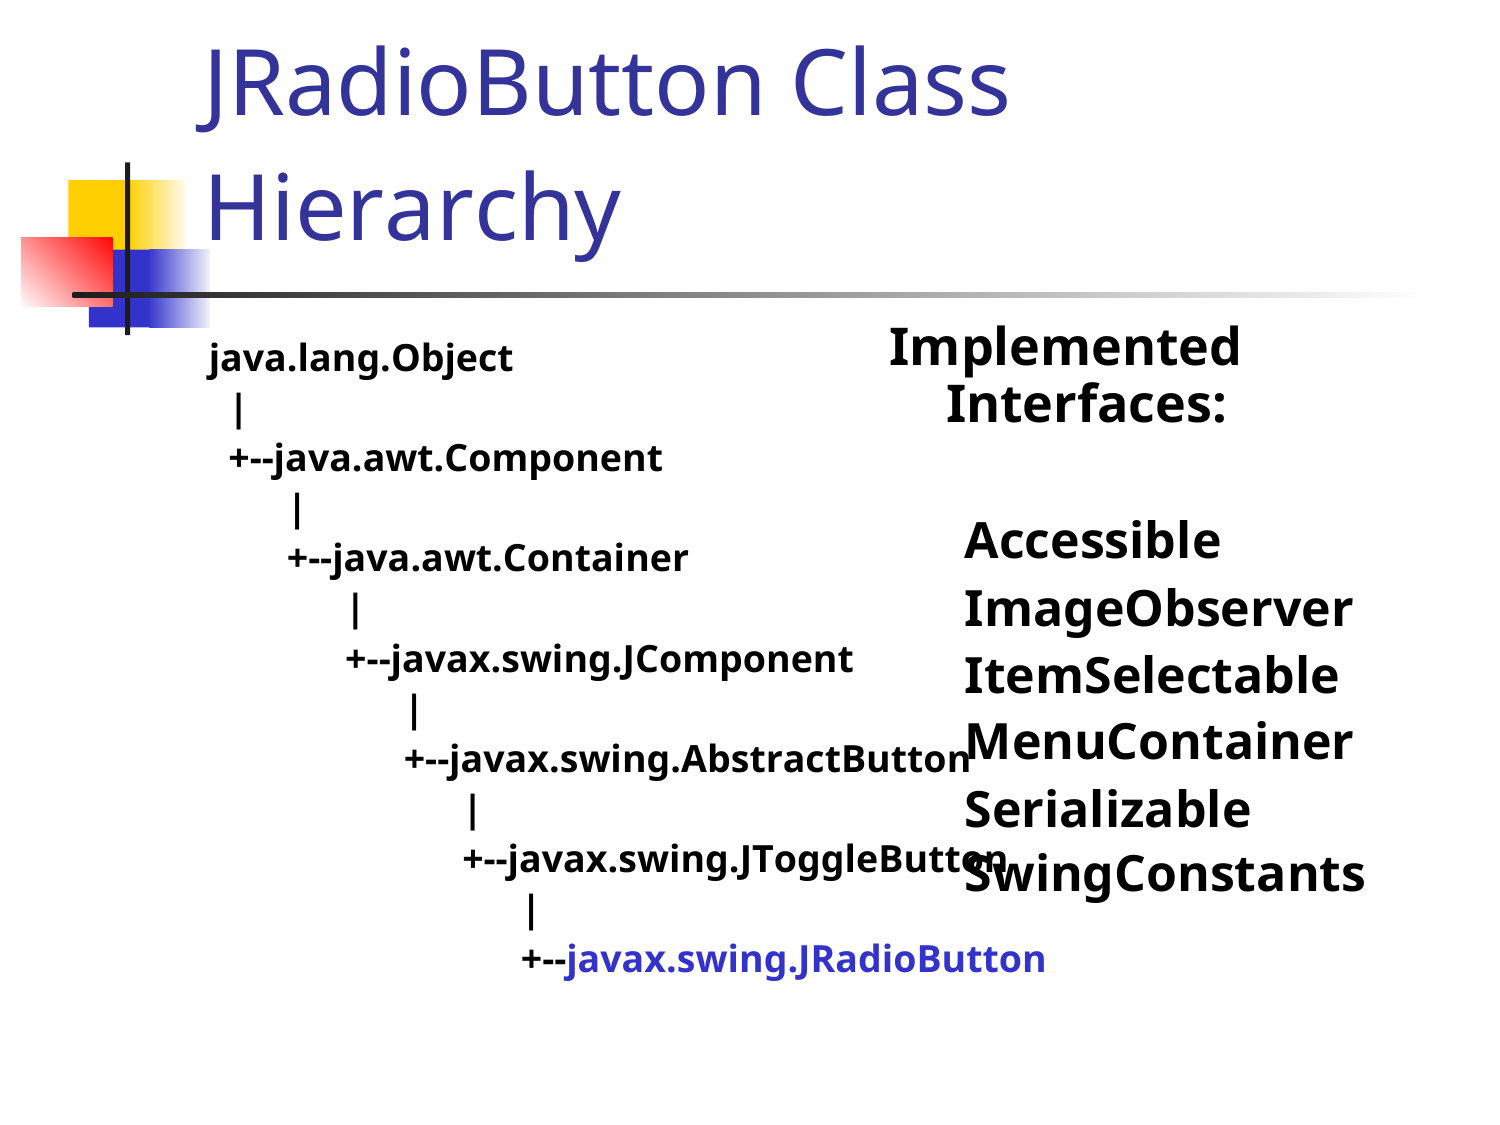

# JRadioButton Class Hierarchy
Implemented Interfaces:
Accessible
ImageObserver
ItemSelectable
MenuContainer
Serializable
SwingConstants
java.lang.Object
 |
 +--java.awt.Component
 |
 +--java.awt.Container
 |
 +--javax.swing.JComponent
 |
 +--javax.swing.AbstractButton
 |
 +--javax.swing.JToggleButton
 |
 +--javax.swing.JRadioButton